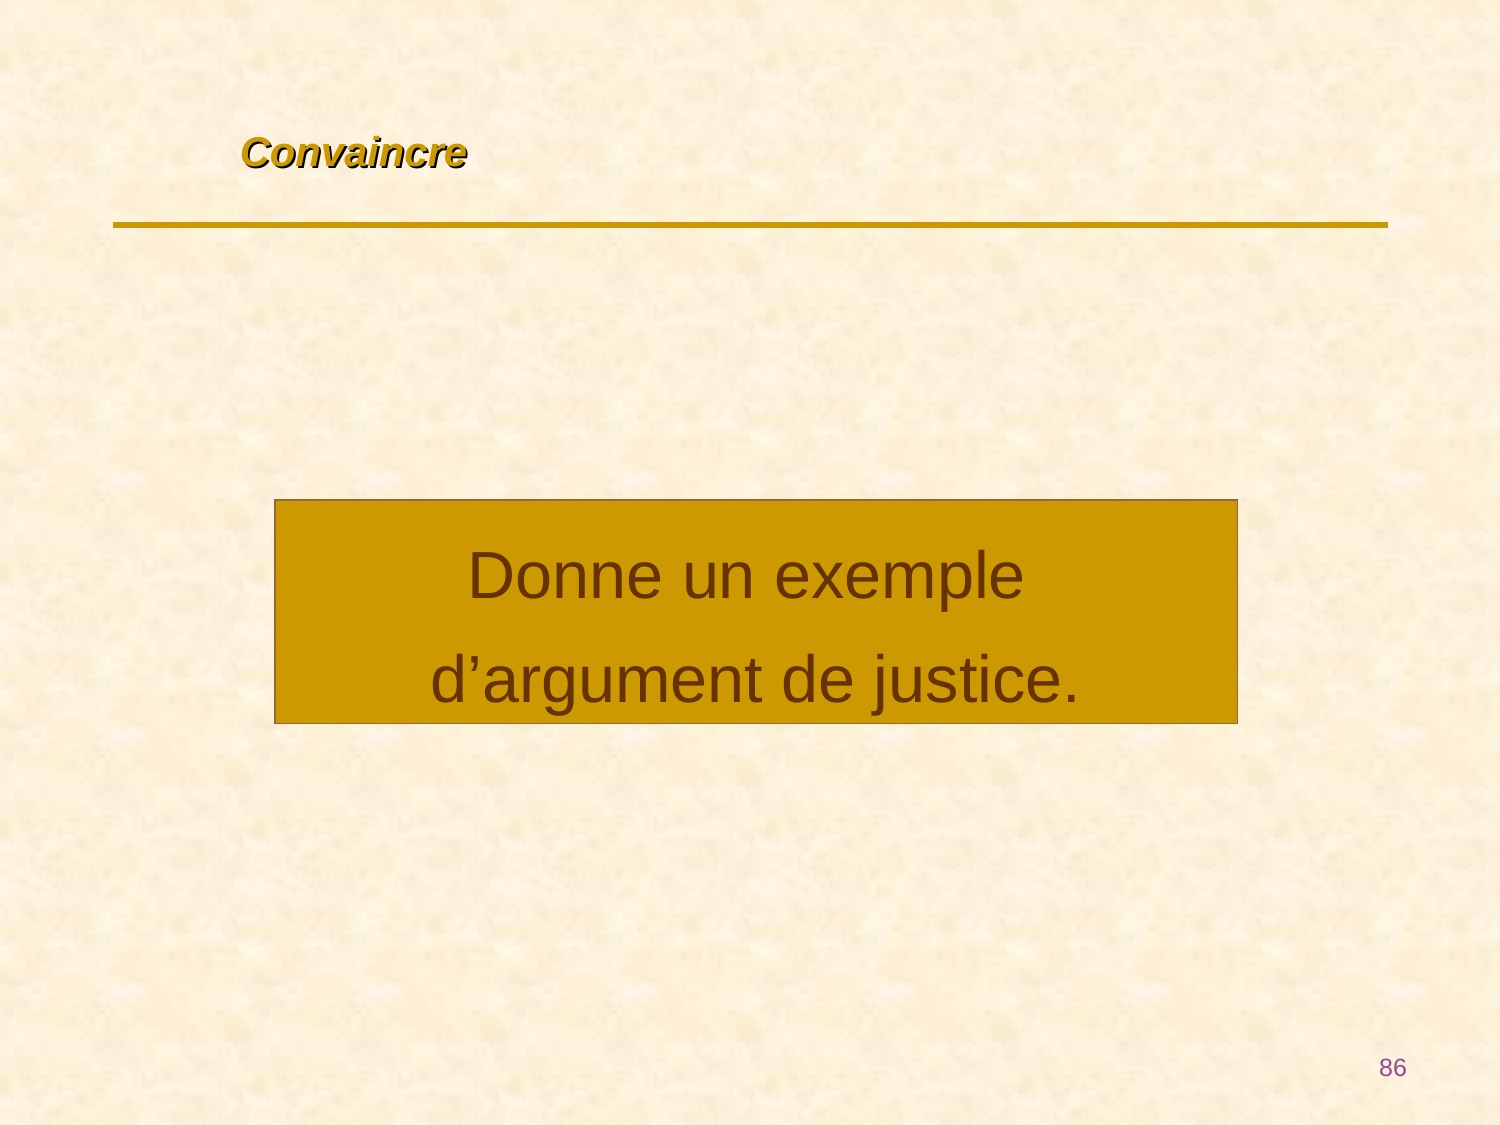

Convaincre
Donne un exemple
d’argument de justice.
86